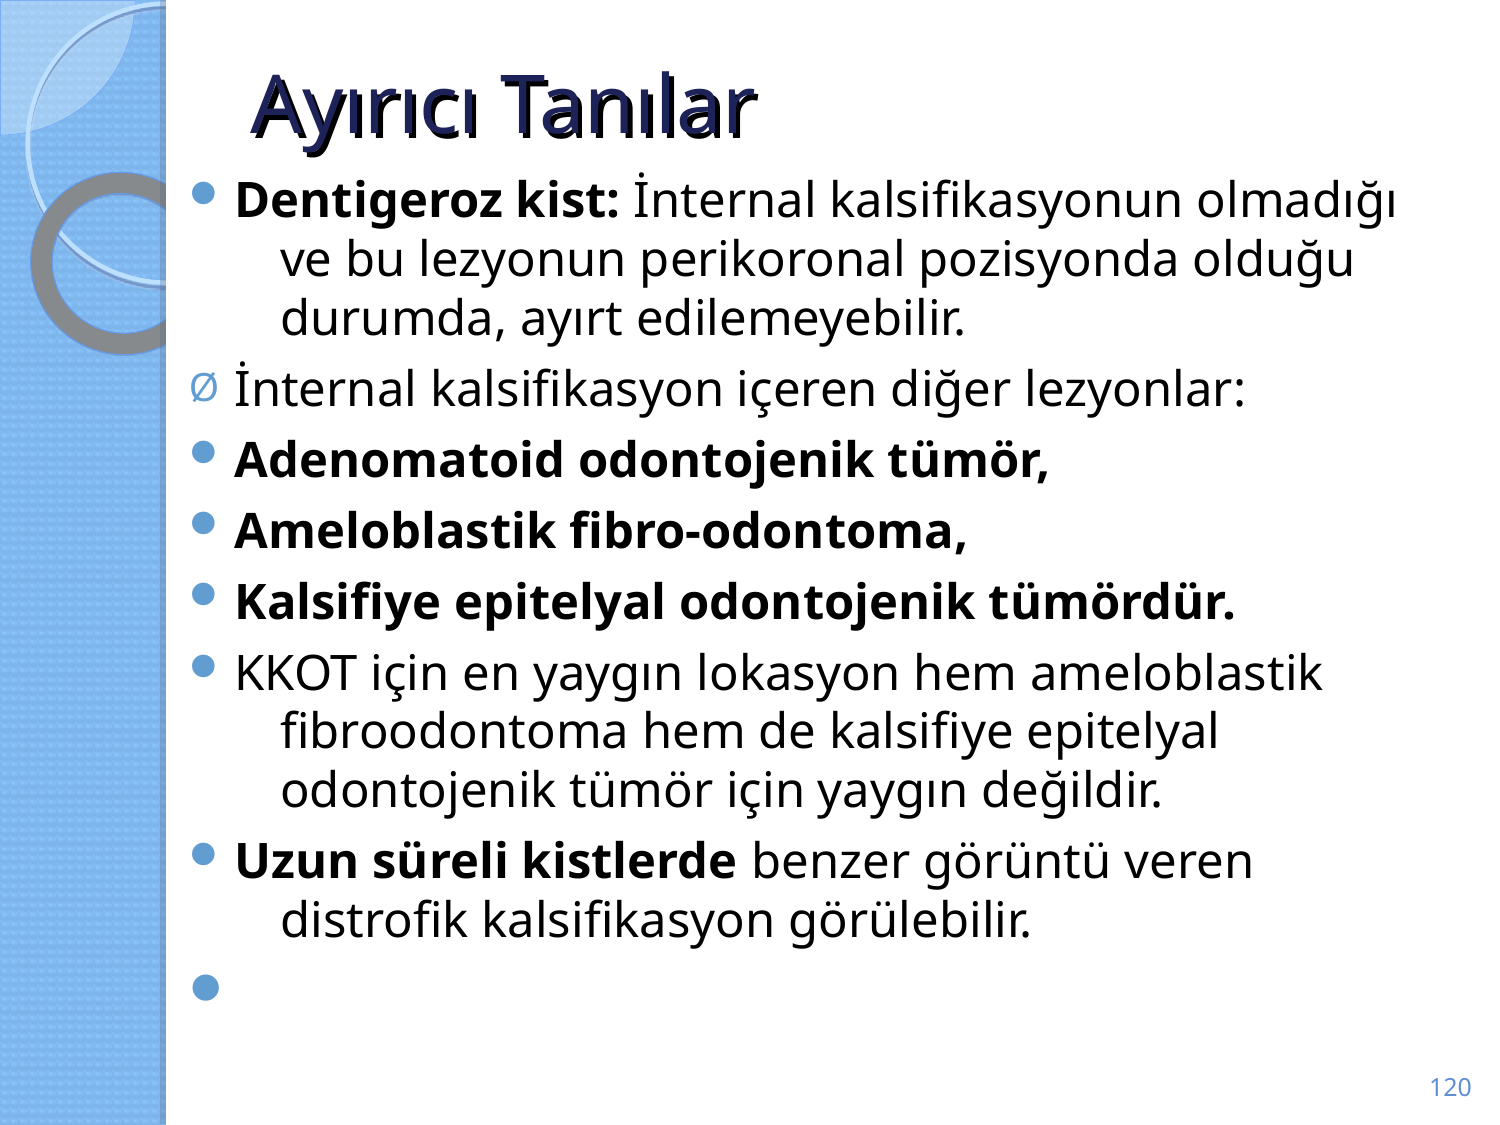

# Ayırıcı Tanılar
Dentigeroz kist: İnternal kalsifikasyonun olmadığı ve bu lezyonun perikoronal pozisyonda olduğu durumda, ayırt edilemeyebilir.
İnternal kalsifikasyon içeren diğer lezyonlar:
Adenomatoid odontojenik tümör,
Ameloblastik fibro-odontoma,
Kalsifiye epitelyal odontojenik tümördür.
KKOT için en yaygın lokasyon hem ameloblastik fibroodontoma hem de kalsifiye epitelyal odontojenik tümör için yaygın değildir.
Uzun süreli kistlerde benzer görüntü veren distrofik kalsifikasyon görülebilir.